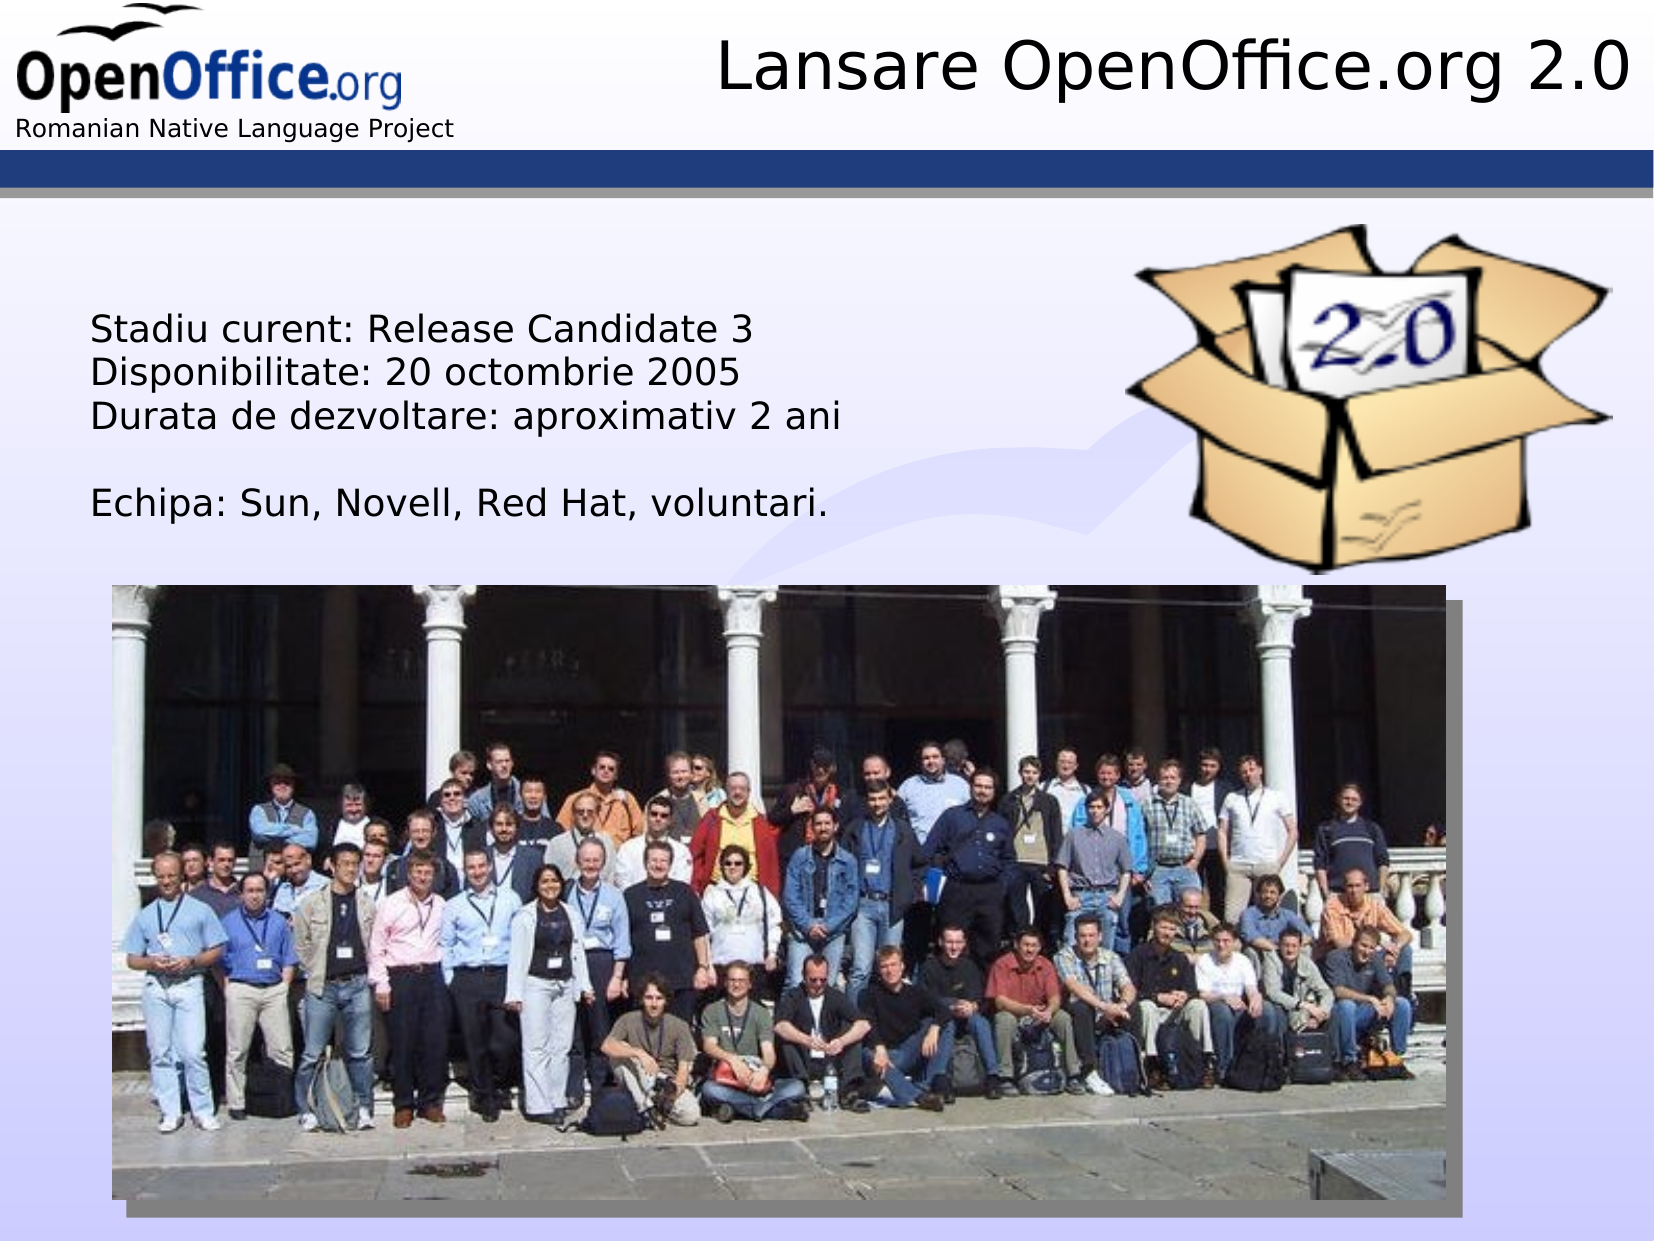

Lansare OpenOffice.org 2.0
Romanian Native Language Project
Stadiu curent: Release Candidate 3
Disponibilitate: 20 octombrie 2005
Durata de dezvoltare: aproximativ 2 ani
Echipa: Sun, Novell, Red Hat, voluntari.